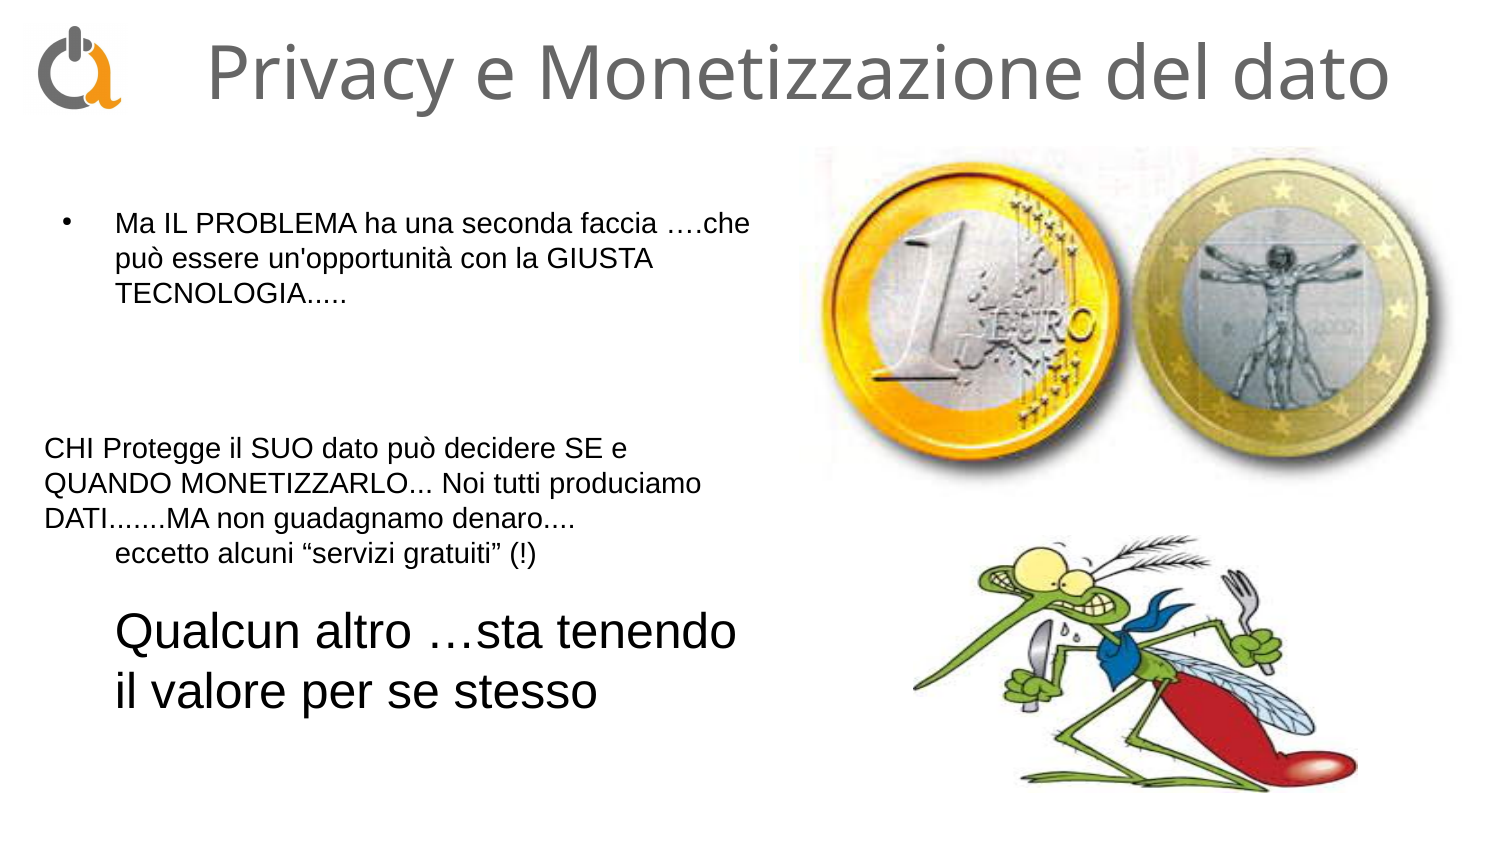

# Privacy e Monetizzazione del dato
Ma IL PROBLEMA ha una seconda faccia ….che può essere un'opportunità con la GIUSTA TECNOLOGIA.....
CHI Protegge il SUO dato può decidere SE e QUANDO MONETIZZARLO... Noi tutti produciamo DATI.......MA non guadagnamo denaro....
eccetto alcuni “servizi gratuiti” (!)
Qualcun altro …sta tenendo il valore per se stesso